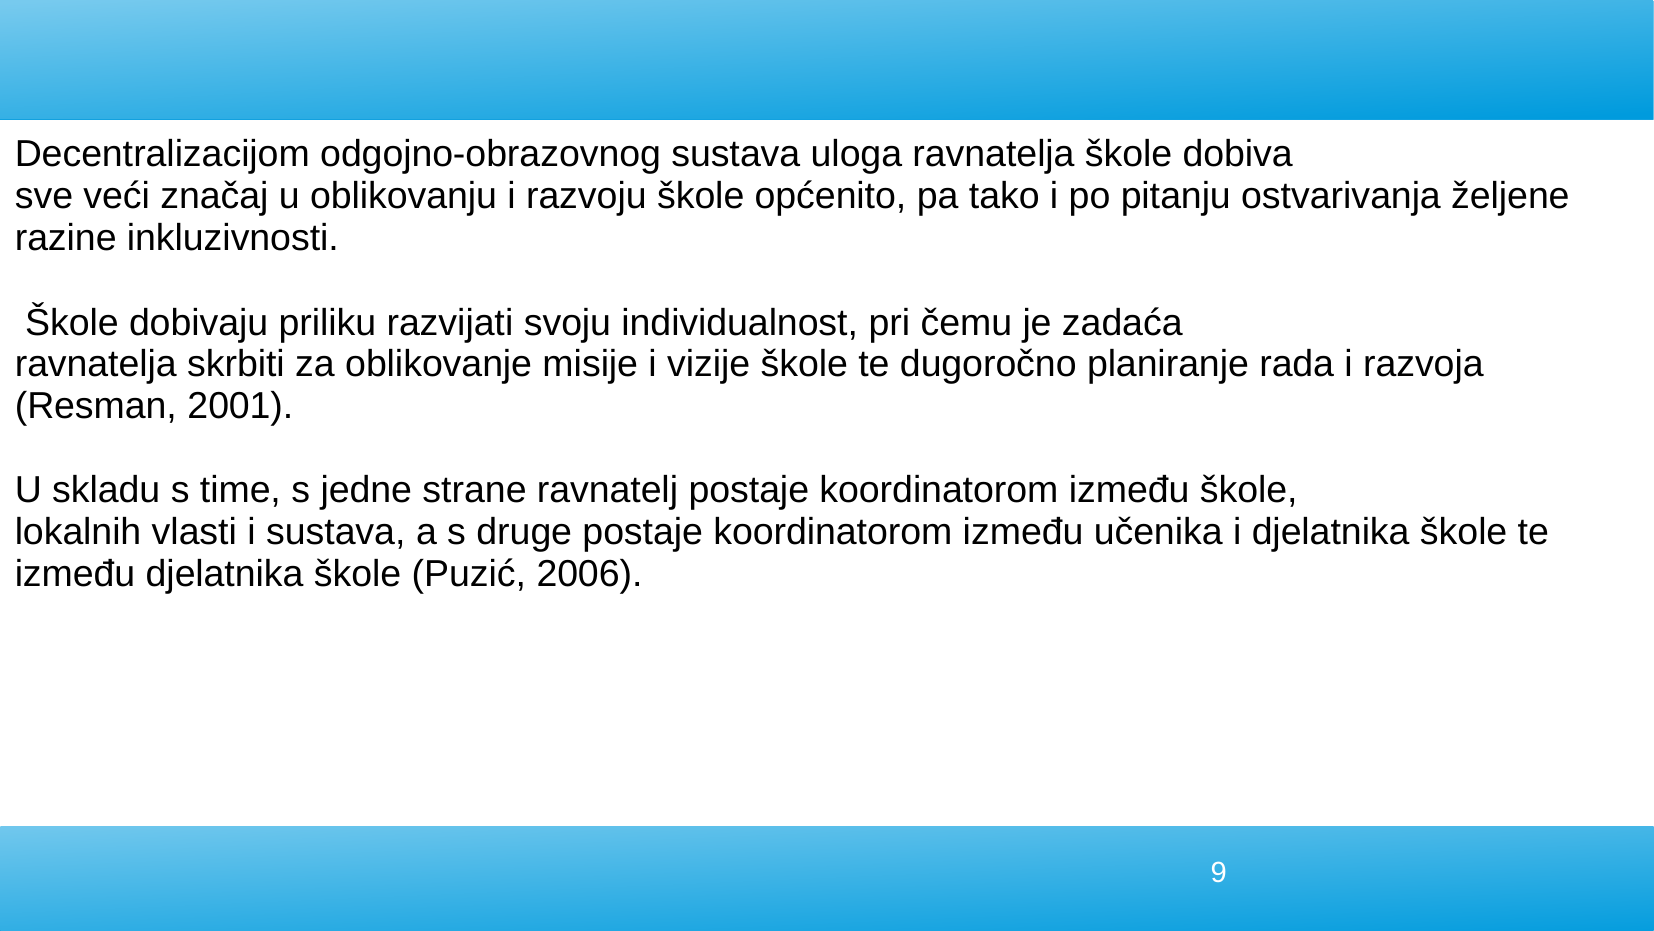

Decentralizacijom odgojno-obrazovnog sustava uloga ravnatelja škole dobiva
sve veći značaj u oblikovanju i razvoju škole općenito, pa tako i po pitanju ostvarivanja željene
razine inkluzivnosti.
 Škole dobivaju priliku razvijati svoju individualnost, pri čemu je zadaća
ravnatelja skrbiti za oblikovanje misije i vizije škole te dugoročno planiranje rada i razvoja
(Resman, 2001).
U skladu s time, s jedne strane ravnatelj postaje koordinatorom između škole,
lokalnih vlasti i sustava, a s druge postaje koordinatorom između učenika i djelatnika škole te
između djelatnika škole (Puzić, 2006).